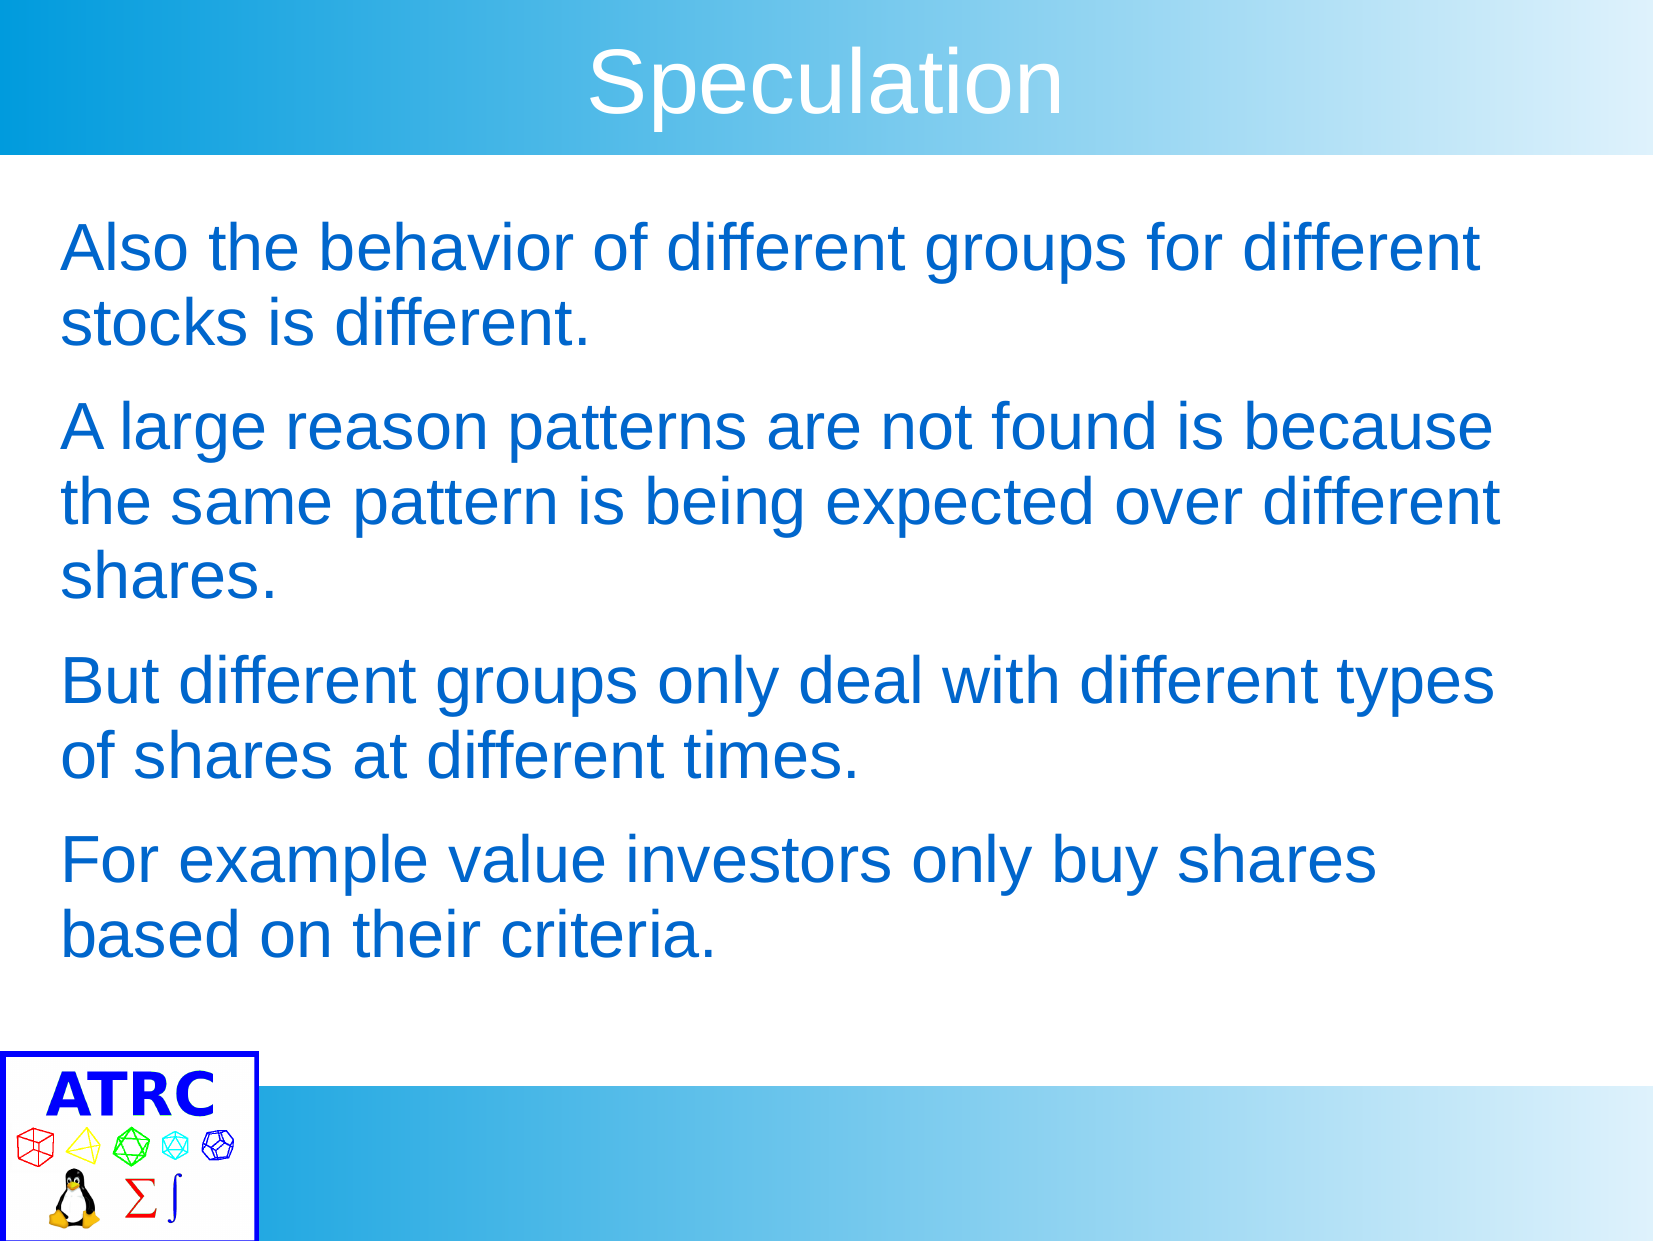

# Speculation
Also the behavior of different groups for different stocks is different.
A large reason patterns are not found is because the same pattern is being expected over different shares.
But different groups only deal with different types of shares at different times.
For example value investors only buy shares based on their criteria.